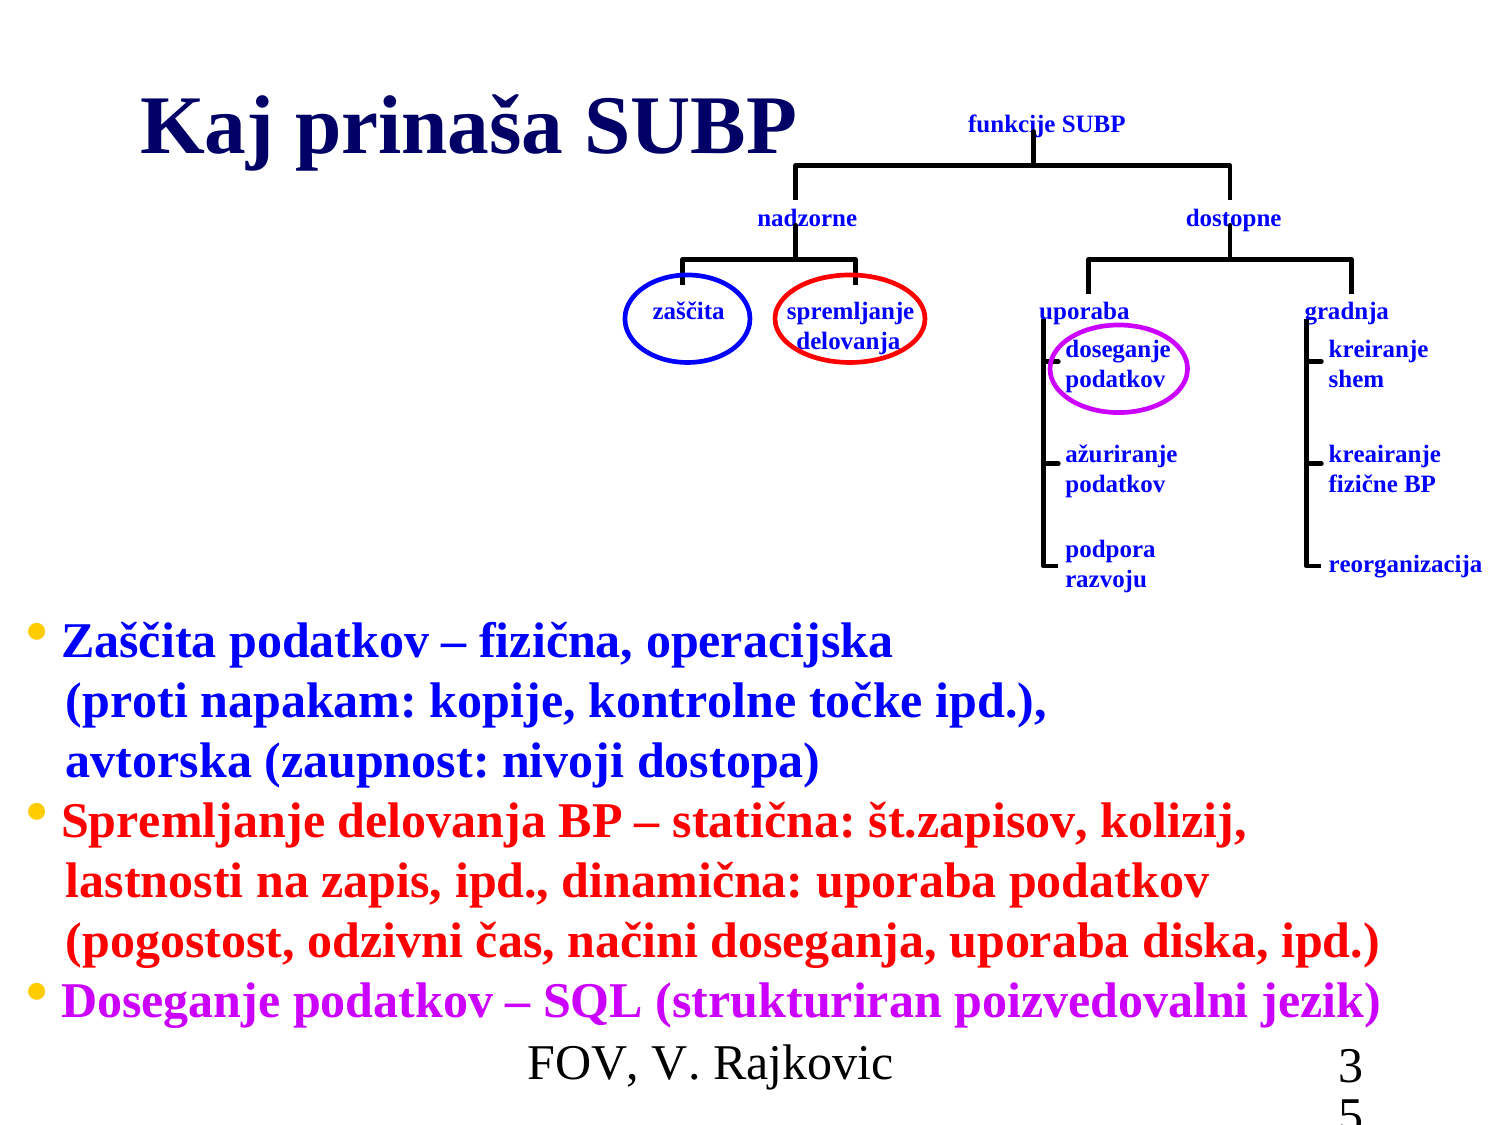

Kaj prinaša SUBP
funkcije SUBP
nadzorne
dostopne
zaščita spremljanje uporaba gradnja
 delovanja
doseganje
podatkov
ažuriranje
podatkov
podpora
razvoju
kreiranje
shem
kreairanje
fizične BP
reorganizacija
 Zaščita podatkov – fizična, operacijska
 (proti napakam: kopije, kontrolne točke ipd.),
 avtorska (zaupnost: nivoji dostopa)
 Spremljanje delovanja BP – statična: št.zapisov, kolizij,
 lastnosti na zapis, ipd., dinamična: uporaba podatkov
 (pogostost, odzivni čas, načini doseganja, uporaba diska, ipd.)
 Doseganje podatkov – SQL (strukturiran poizvedovalni jezik)
FOV, V. Rajkovic
35